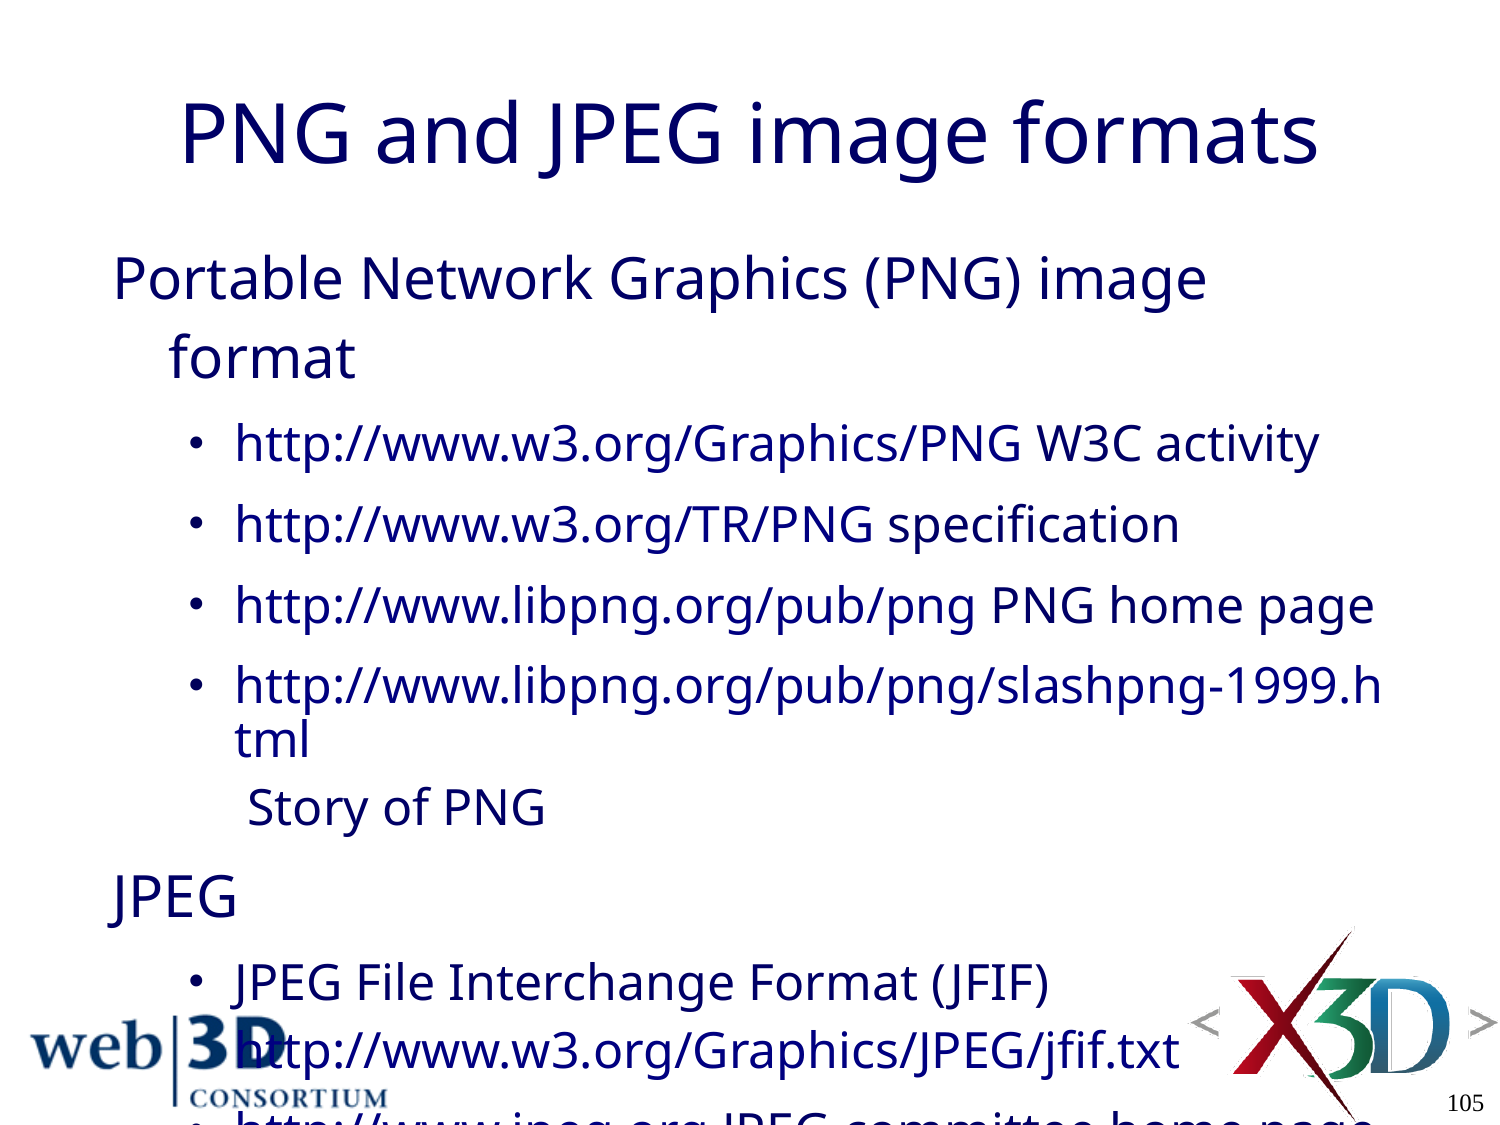

# PNG and JPEG image formats
Portable Network Graphics (PNG) image format
http://www.w3.org/Graphics/PNG W3C activity
http://www.w3.org/TR/PNG specification
http://www.libpng.org/pub/png PNG home page
http://www.libpng.org/pub/png/slashpng-1999.html Story of PNG
JPEG
JPEG File Interchange Format (JFIF) http://www.w3.org/Graphics/JPEG/jfif.txt
http://www.jpeg.org JPEG committee home page